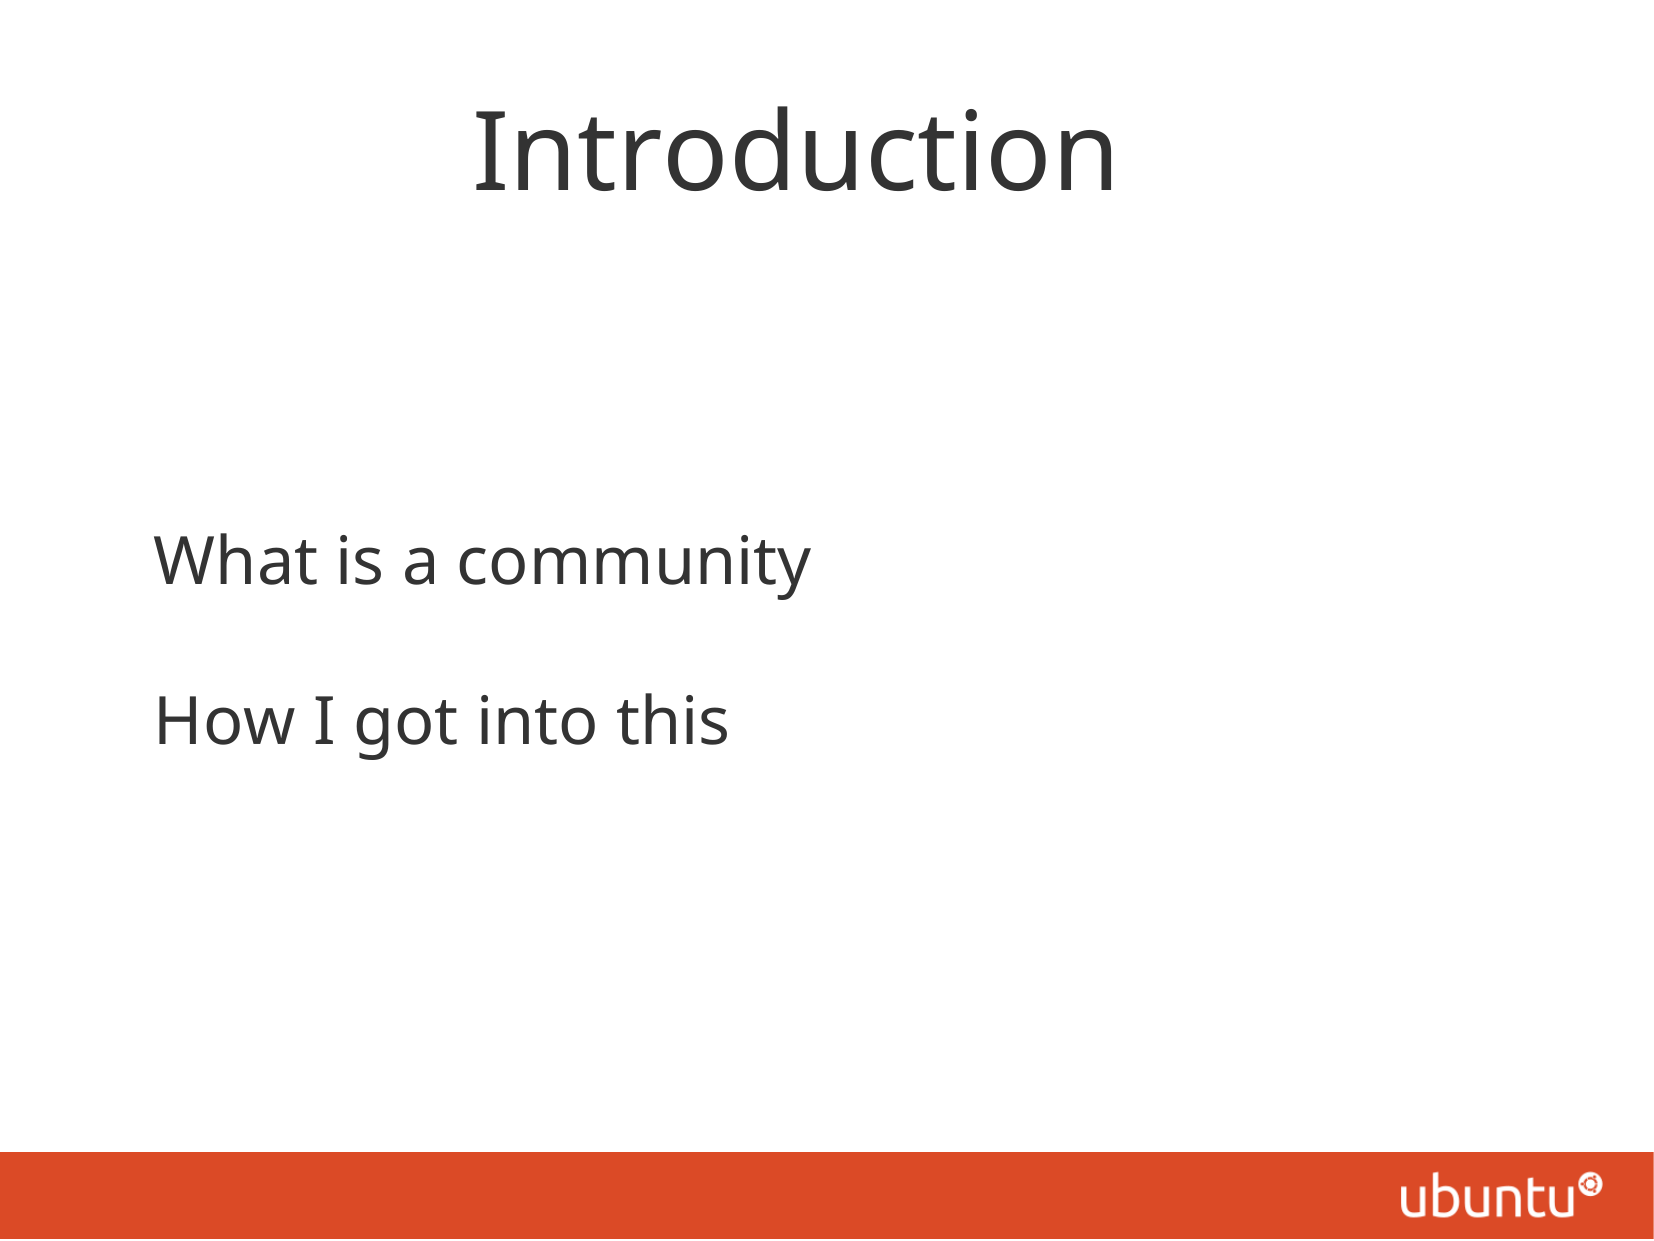

# Introduction
 What is a community
 How I got into this